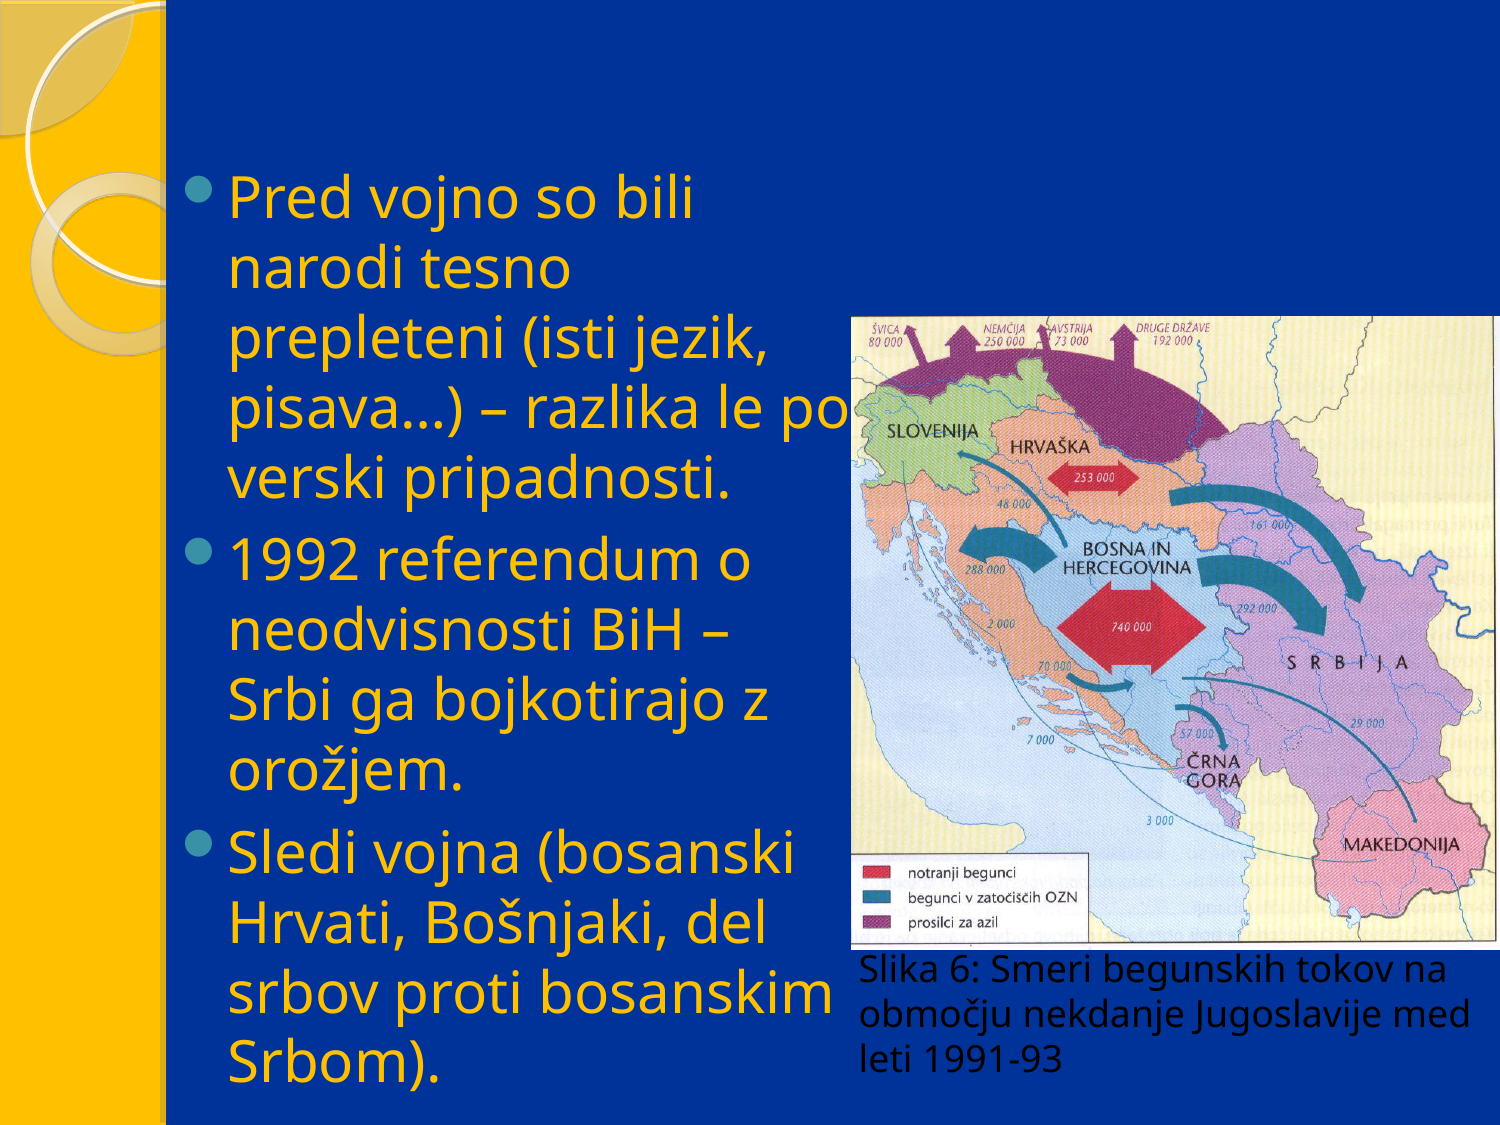

# Pred vojno so bili narodi tesno prepleteni (isti jezik, pisava…) – razlika le po verski pripadnosti.
1992 referendum o neodvisnosti BiH – Srbi ga bojkotirajo z orožjem.
Sledi vojna (bosanski Hrvati, Bošnjaki, del srbov proti bosanskim Srbom).
Slika 6: Smeri begunskih tokov na območju nekdanje Jugoslavije med leti 1991-93